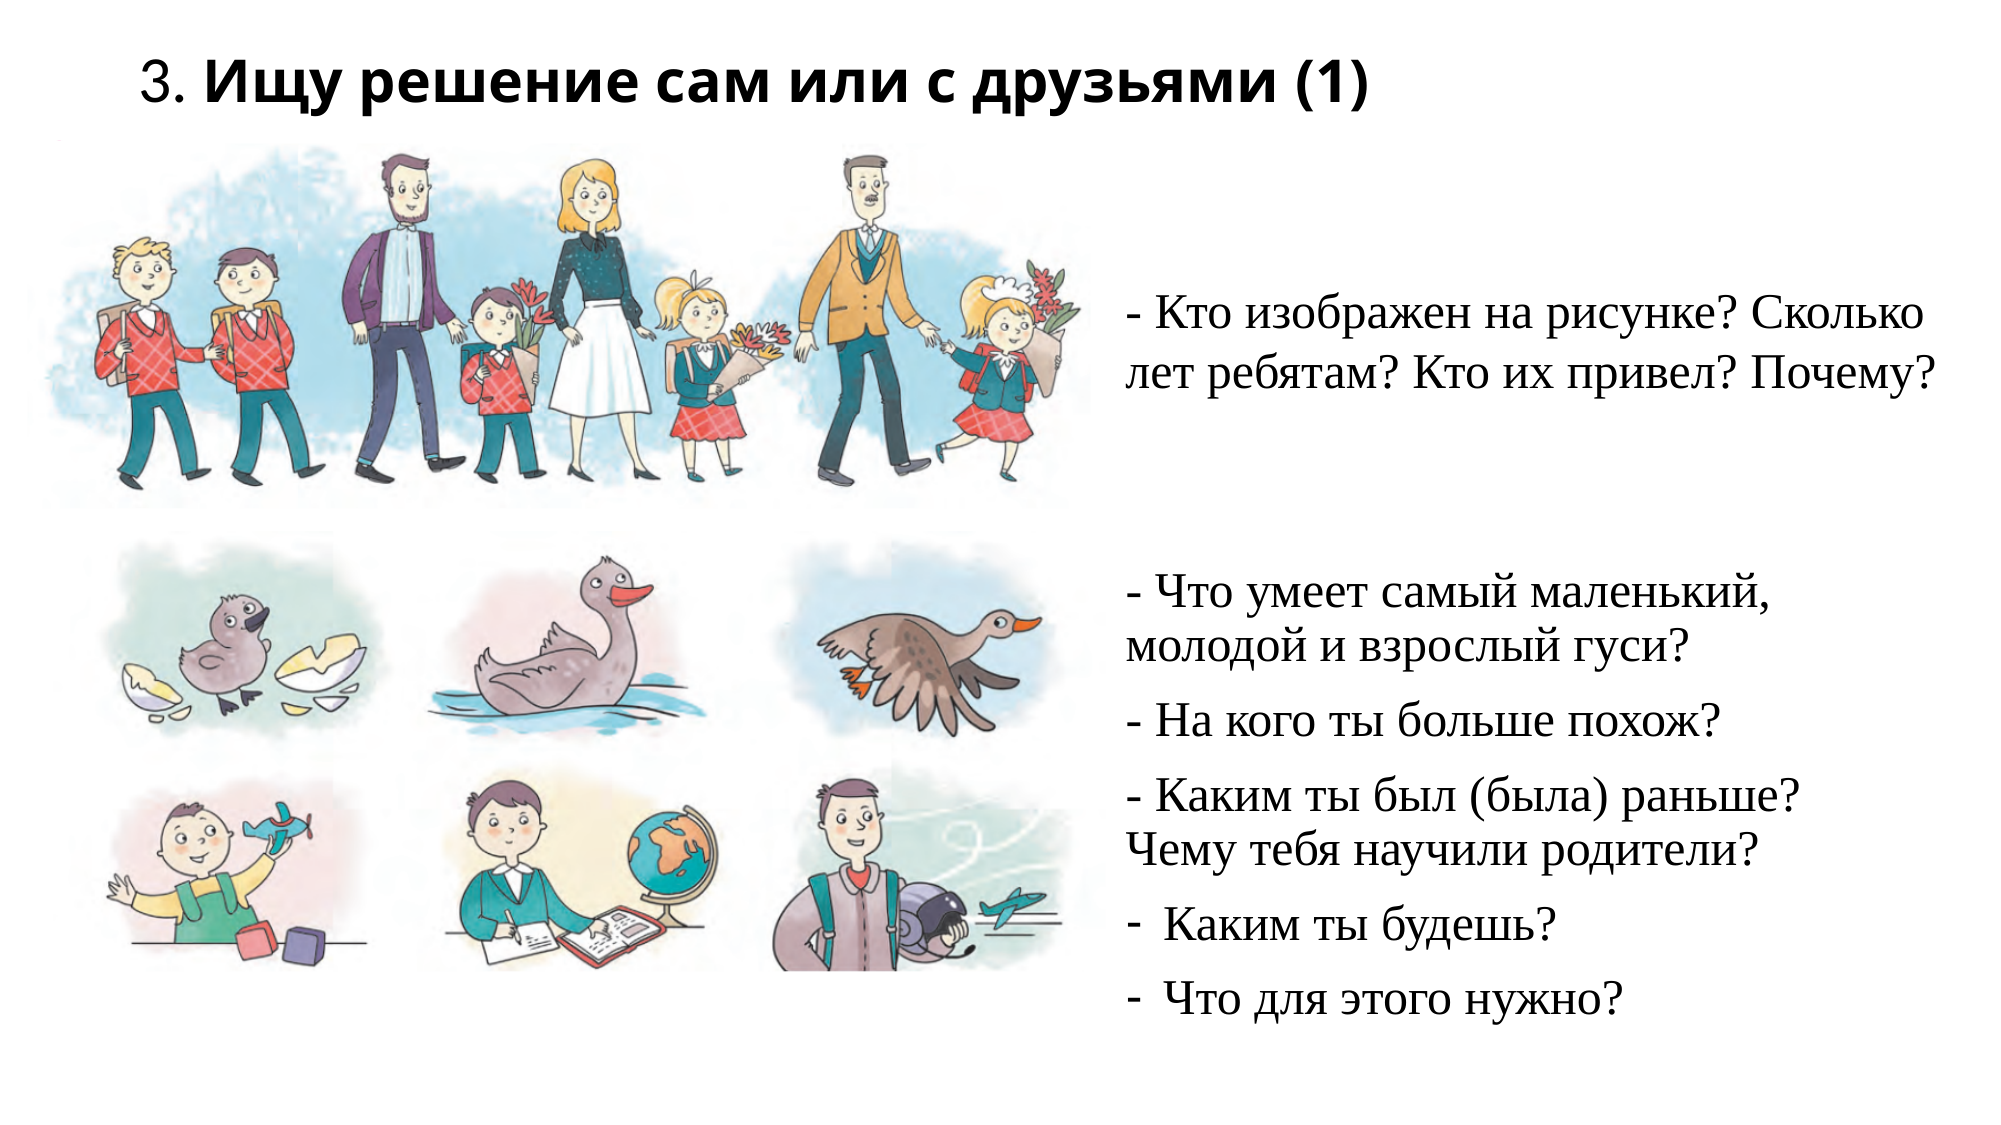

3. Ищу решение сам или с друзьями (1)
- Кто изображен на рисунке? Сколько лет ребятам? Кто их привел? Почему?
# - Что умеет самый маленький, молодой и взрослый гуси?
- На кого ты больше похож?
- Каким ты был (была) раньше? Чему тебя научили родители?
Каким ты будешь?
Что для этого нужно?